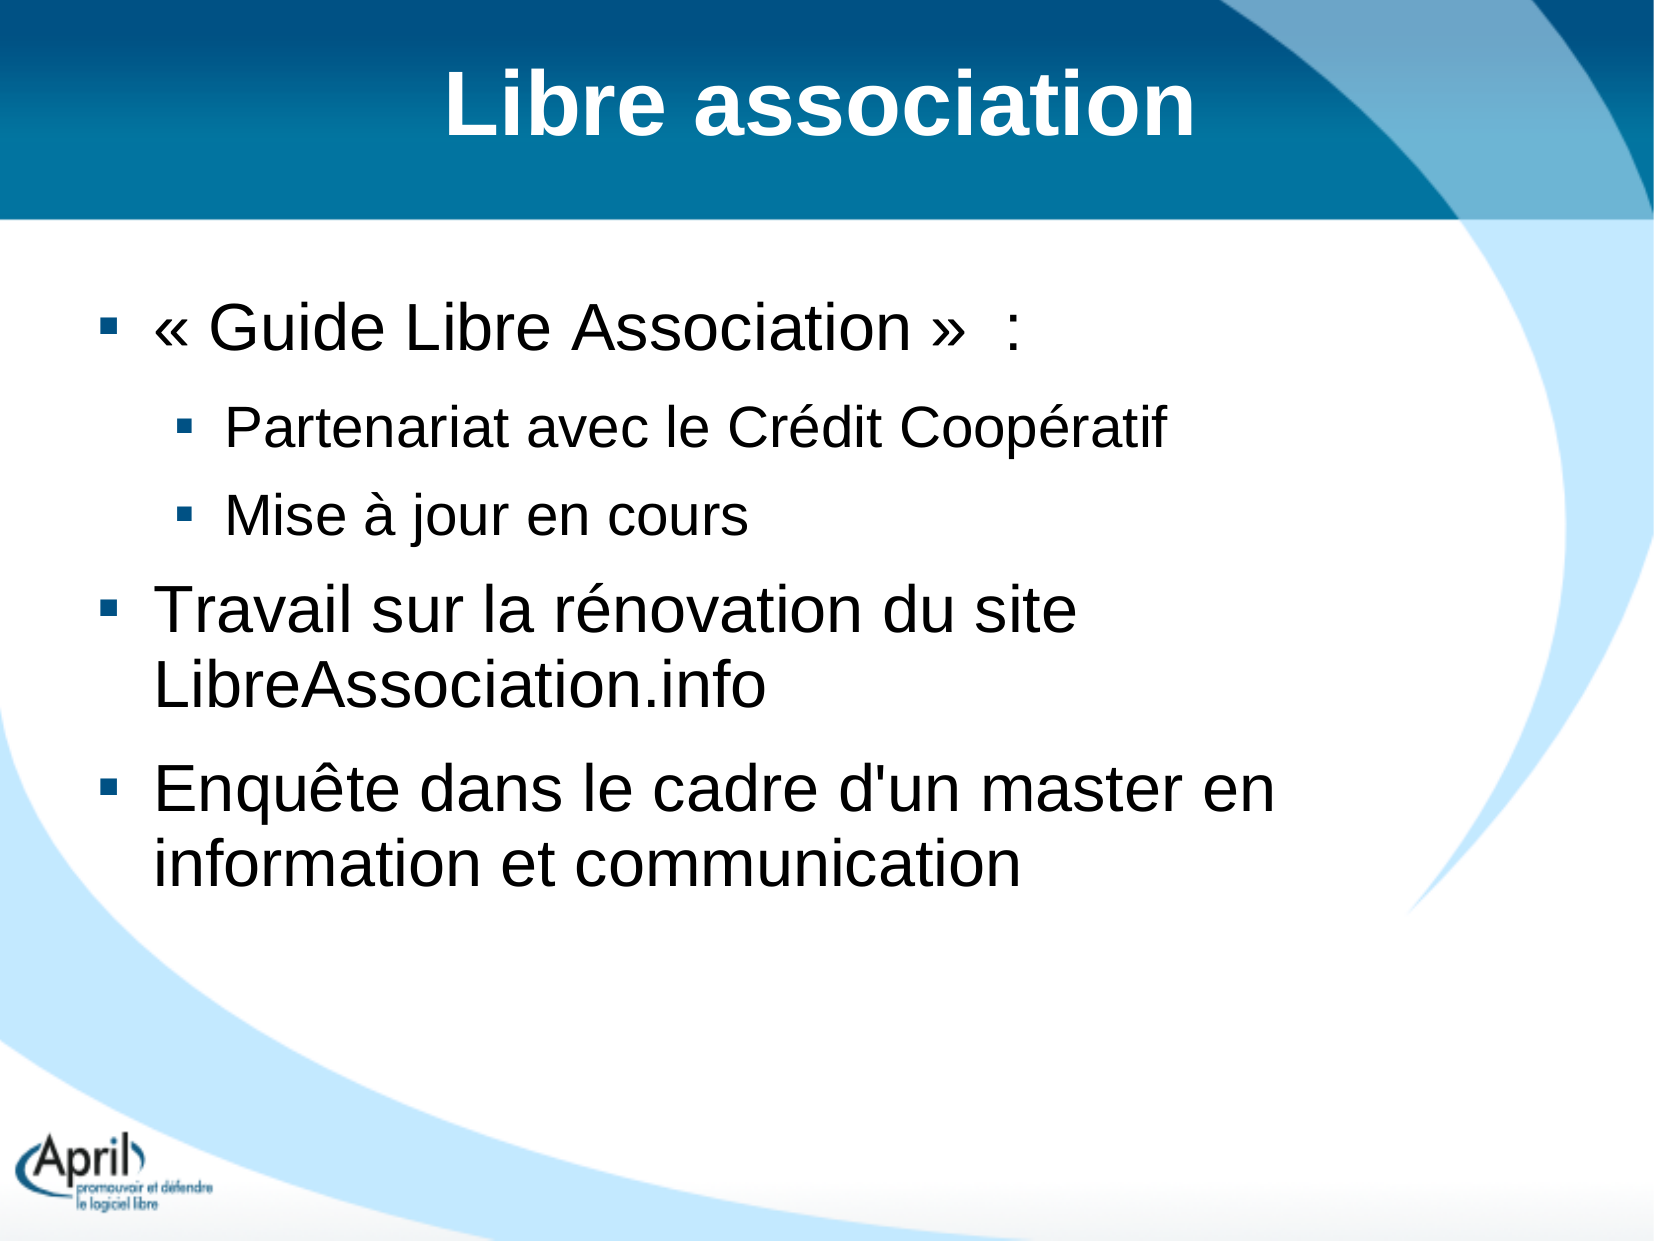

# Libre association
« Guide Libre Association » :
Partenariat avec le Crédit Coopératif
Mise à jour en cours
Travail sur la rénovation du site LibreAssociation.info
Enquête dans le cadre d'un master en information et communication